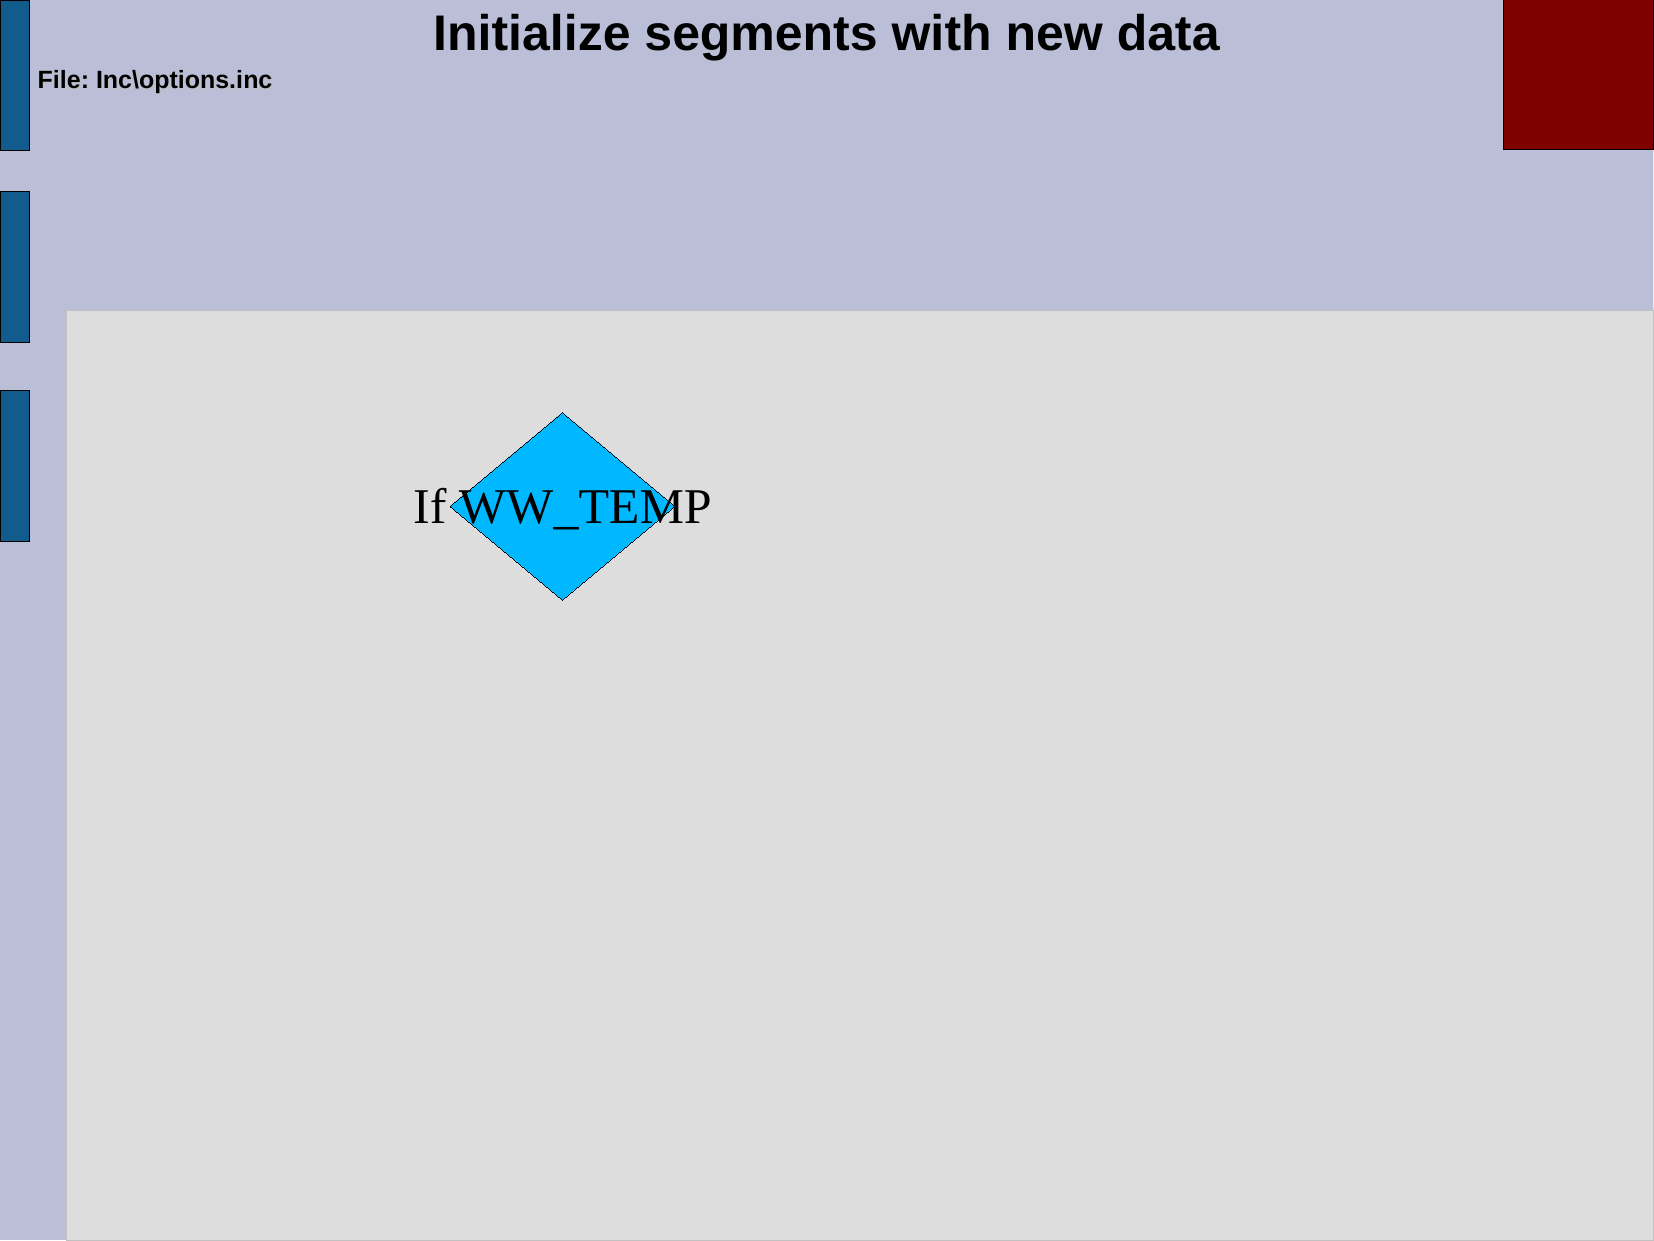

# Initialize segments with new data
File: Inc\options.inc
If WW_TEMP